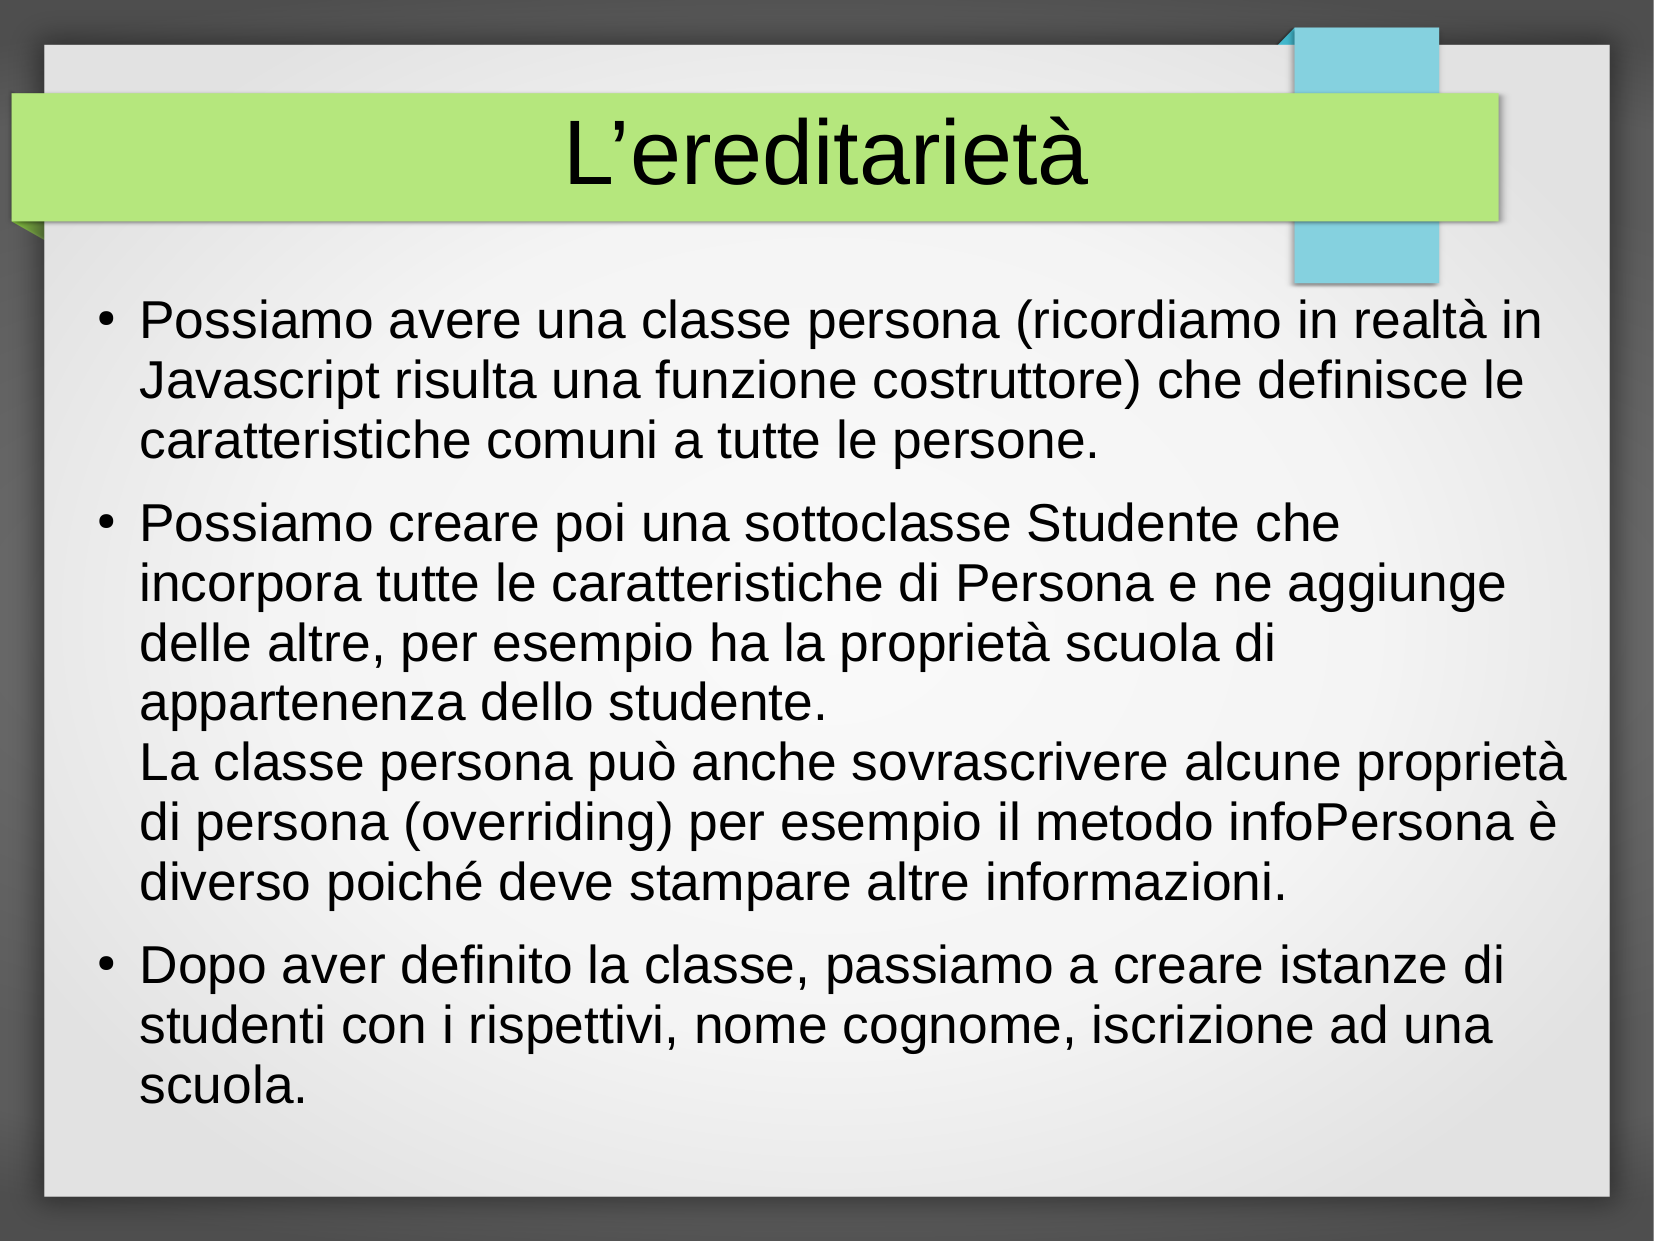

# L’ereditarietà
Possiamo avere una classe persona (ricordiamo in realtà in Javascript risulta una funzione costruttore) che definisce le caratteristiche comuni a tutte le persone.
Possiamo creare poi una sottoclasse Studente che incorpora tutte le caratteristiche di Persona e ne aggiunge delle altre, per esempio ha la proprietà scuola di appartenenza dello studente.
La classe persona può anche sovrascrivere alcune proprietà di persona (overriding) per esempio il metodo infoPersona è diverso poiché deve stampare altre informazioni.
Dopo aver definito la classe, passiamo a creare istanze di studenti con i rispettivi, nome cognome, iscrizione ad una scuola.